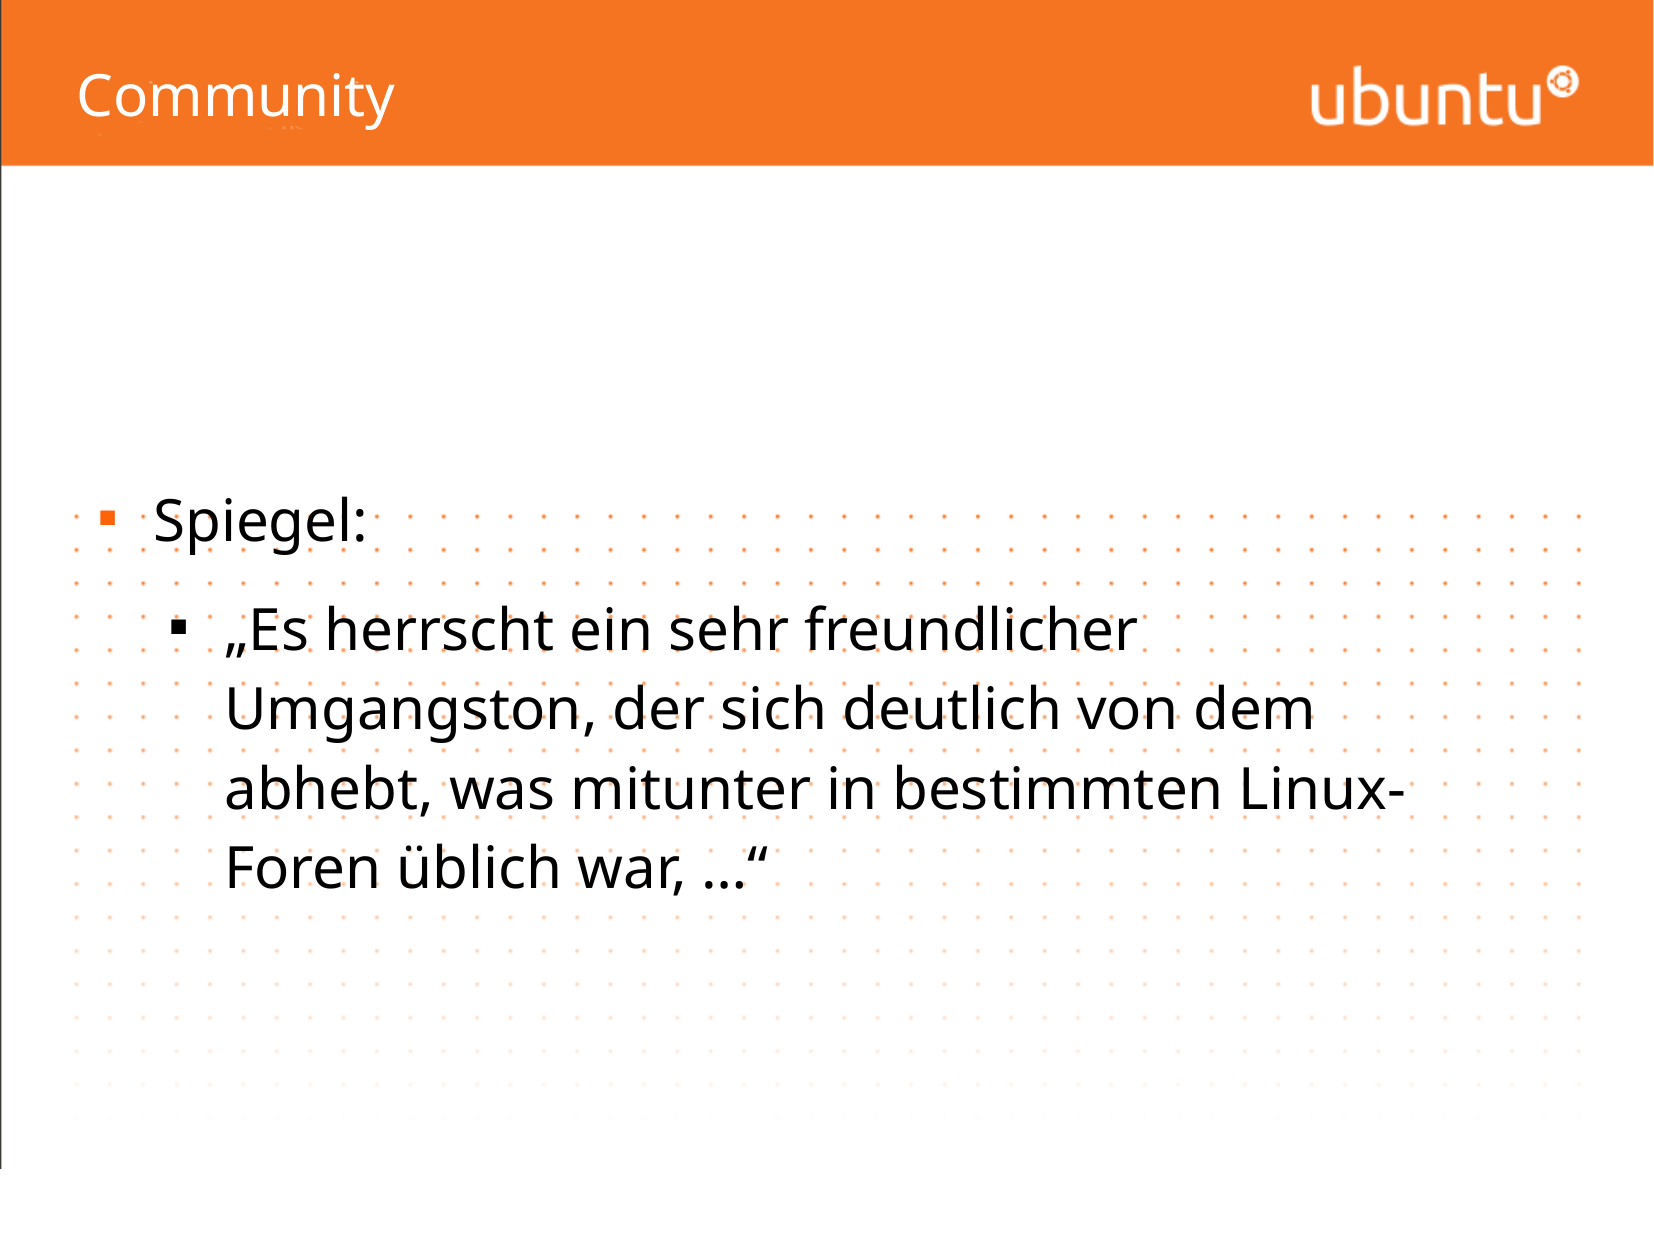

# Community
Spiegel:
„Es herrscht ein sehr freundlicher Umgangston, der sich deutlich von dem abhebt, was mitunter in bestimmten Linux-Foren üblich war, …“